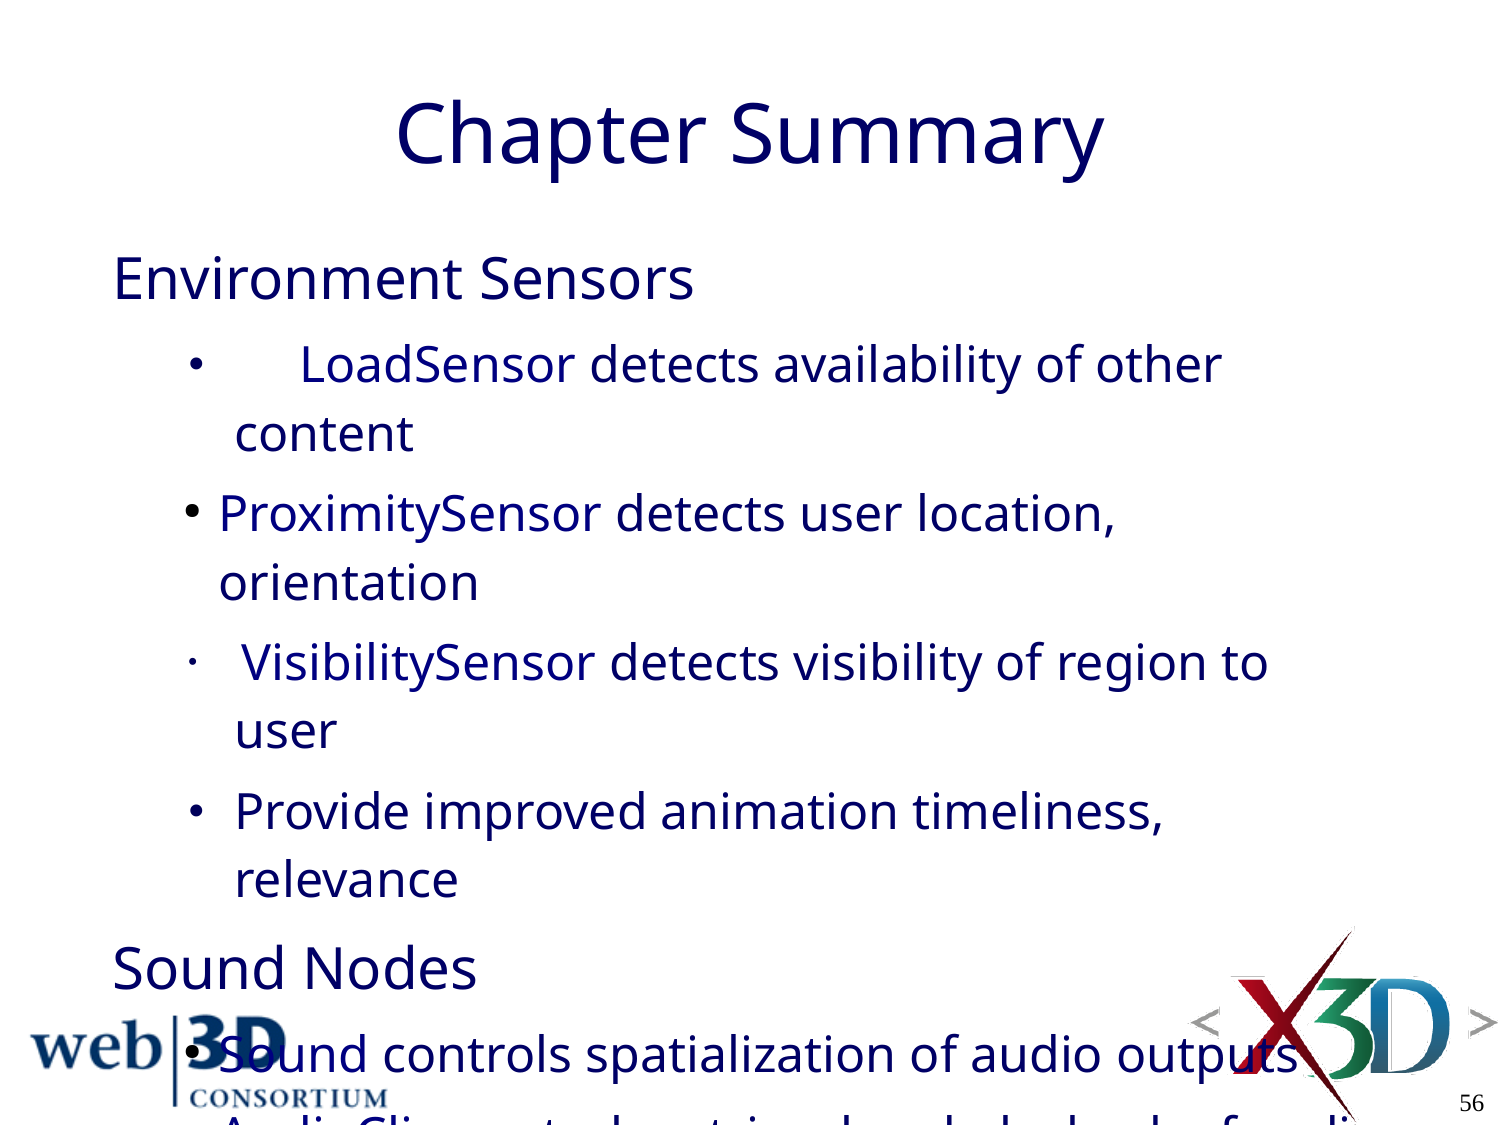

# Chapter Summary
Environment Sensors
 LoadSensor detects availability of other content
ProximitySensor detects user location, orientation
 VisibilitySensor detects visibility of region to user
Provide improved animation timeliness, relevance
Sound Nodes
Sound controls spatialization of audio outputs
AudioClip controls retrieval and playback of audio files and streams
Sound can improve user-perceived realism of scenes and spatial awareness